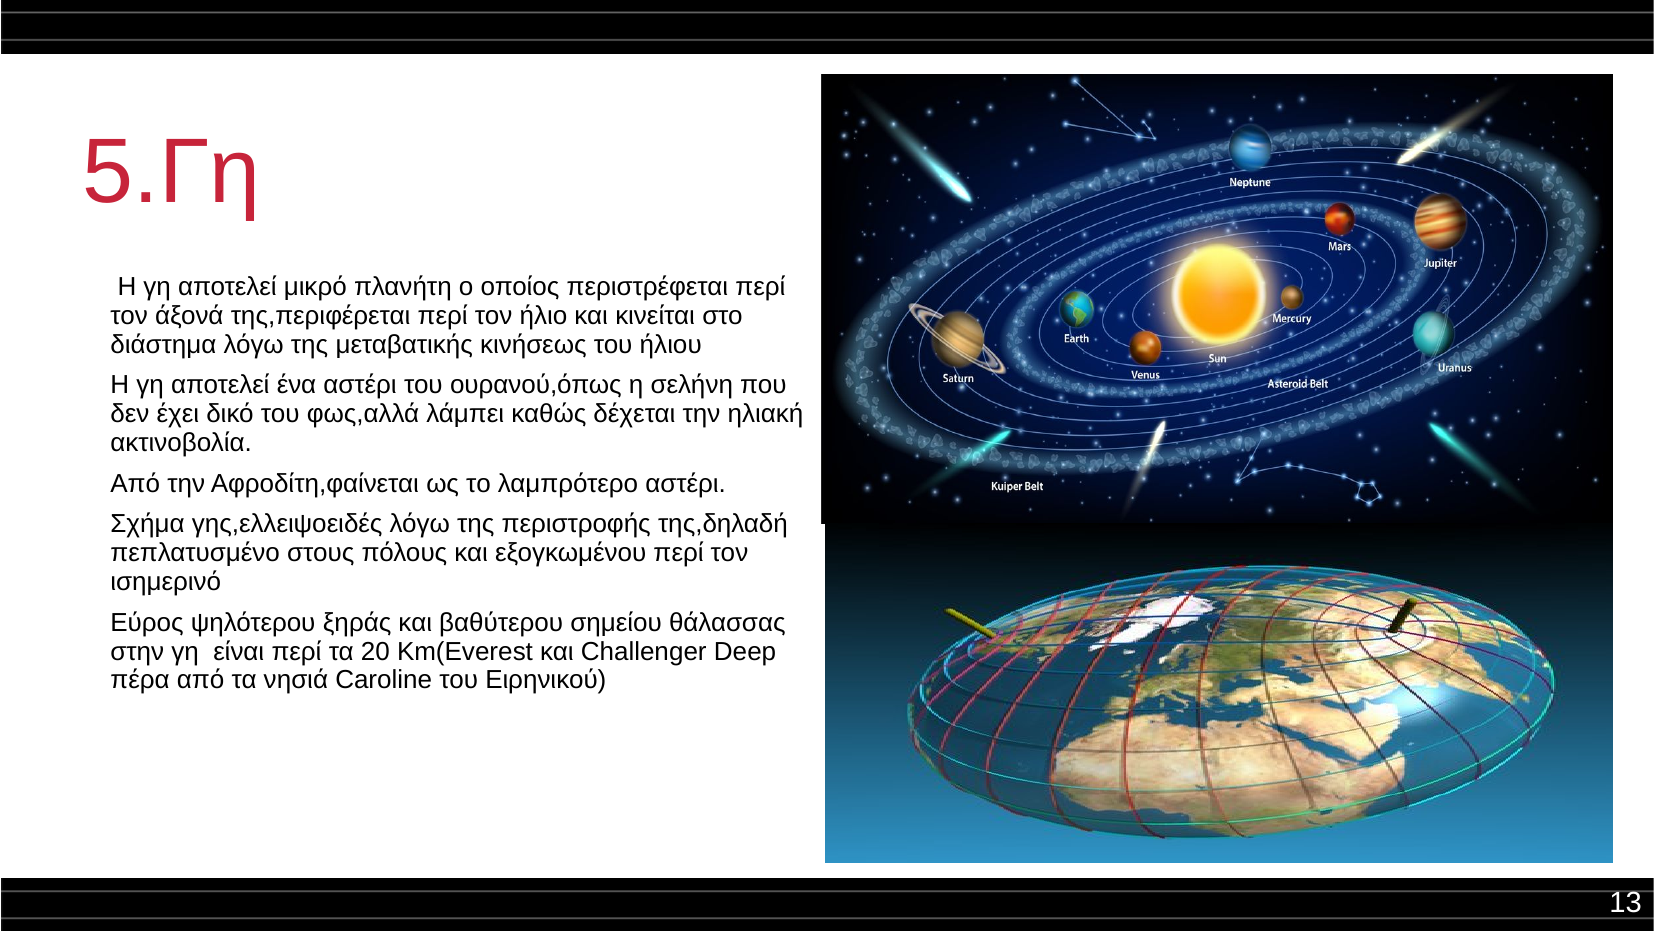

# 5.Γη
 Η γη αποτελεί μικρό πλανήτη ο οποίος περιστρέφεται περί τον άξονά της,περιφέρεται περί τον ήλιο και κινείται στο διάστημα λόγω της μεταβατικής κινήσεως του ήλιου
Η γη αποτελεί ένα αστέρι του ουρανού,όπως η σελήνη που δεν έχει δικό του φως,αλλά λάμπει καθώς δέχεται την ηλιακή ακτινοβολία.
Από την Αφροδίτη,φαίνεται ως το λαμπρότερο αστέρι.
Σχήμα γης,ελλειψοειδές λόγω της περιστροφής της,δηλαδή πεπλατυσμένο στους πόλους και εξογκωμένου περί τον ισημερινό
Εύρος ψηλότερου ξηράς και βαθύτερου σημείου θάλασσας στην γη είναι περί τα 20 Km(Everest και Challenger Deep πέρα από τα νησιά Caroline του Ειρηνικού)